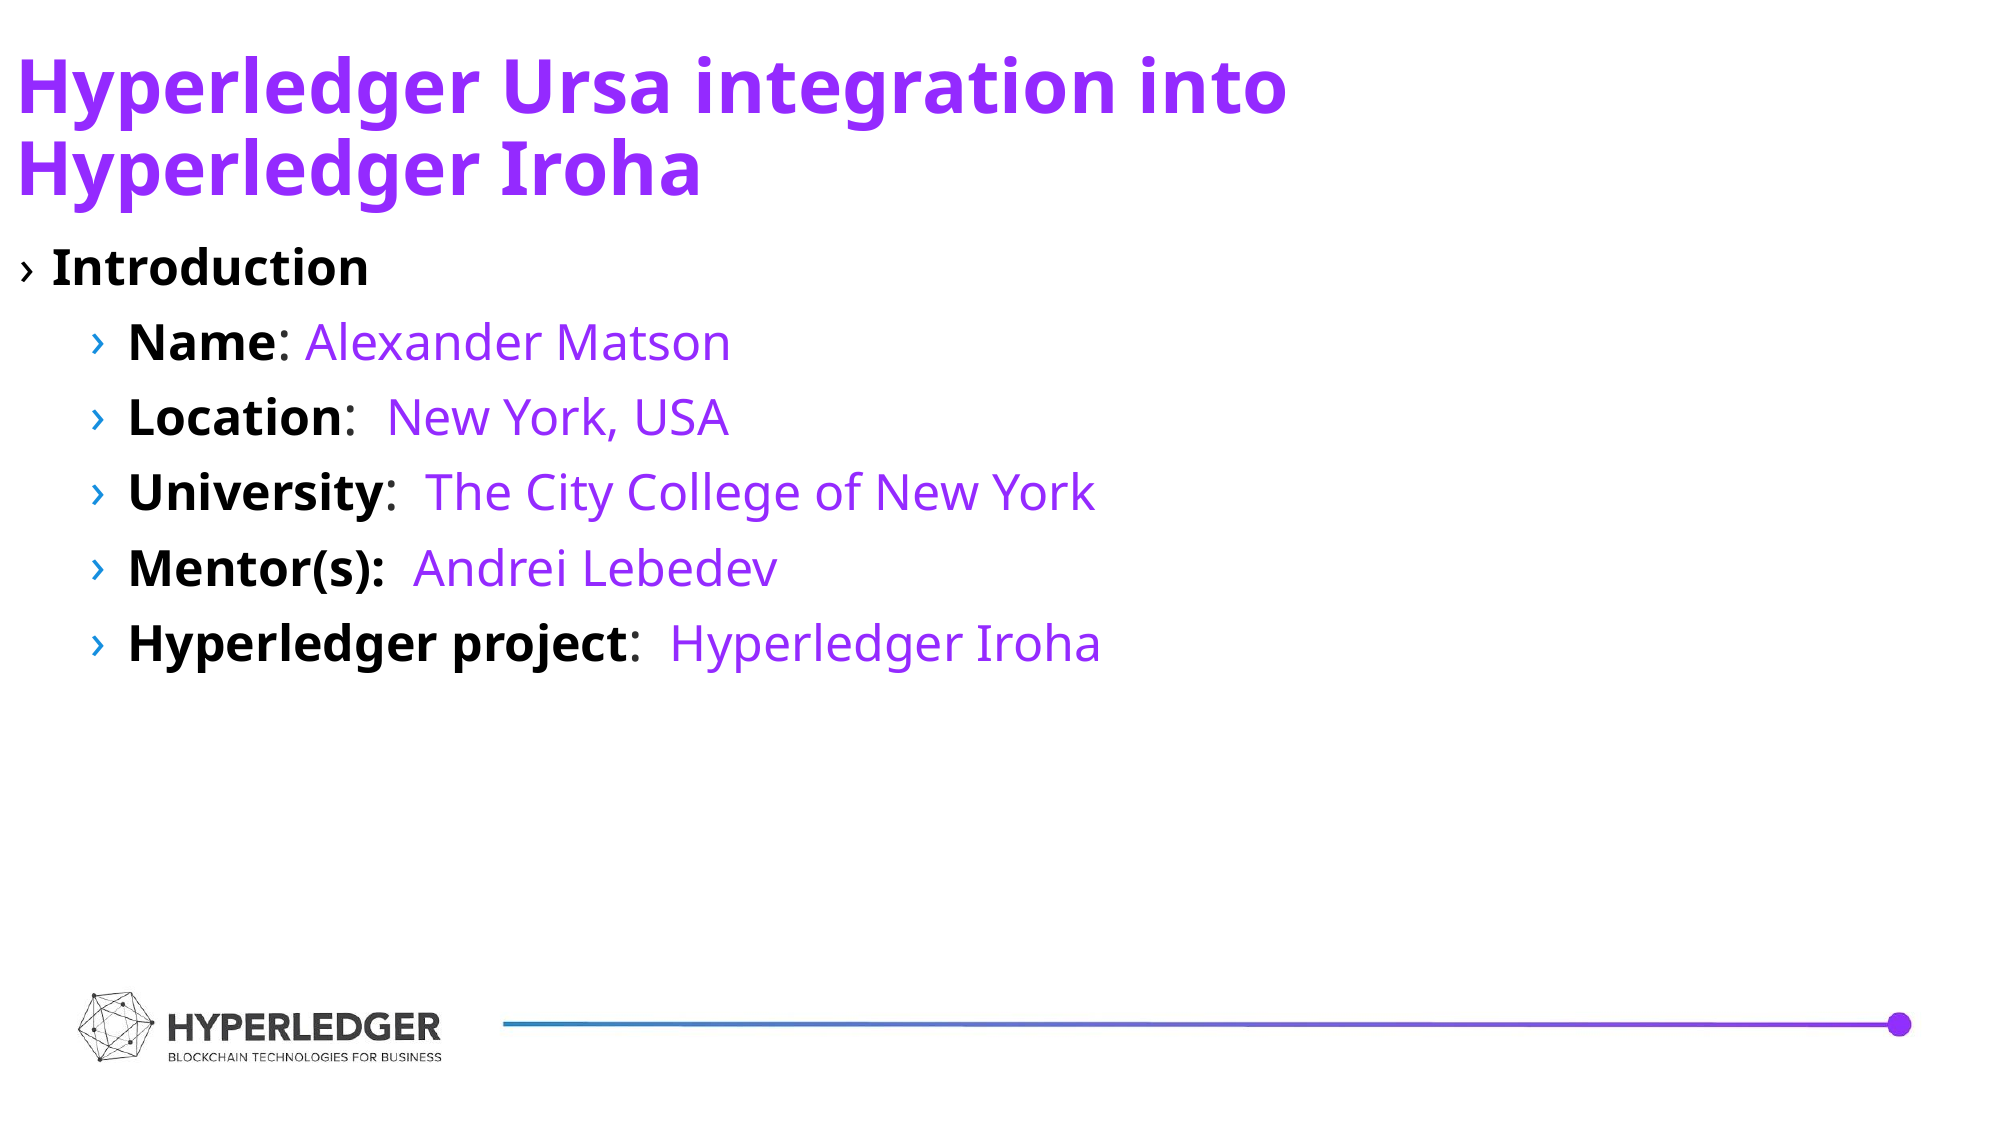

Hyperledger Ursa integration into Hyperledger Iroha
Introduction
Name: Alexander Matson
Location: New York, USA
University: The City College of New York
Mentor(s): Andrei Lebedev
Hyperledger project: Hyperledger Iroha